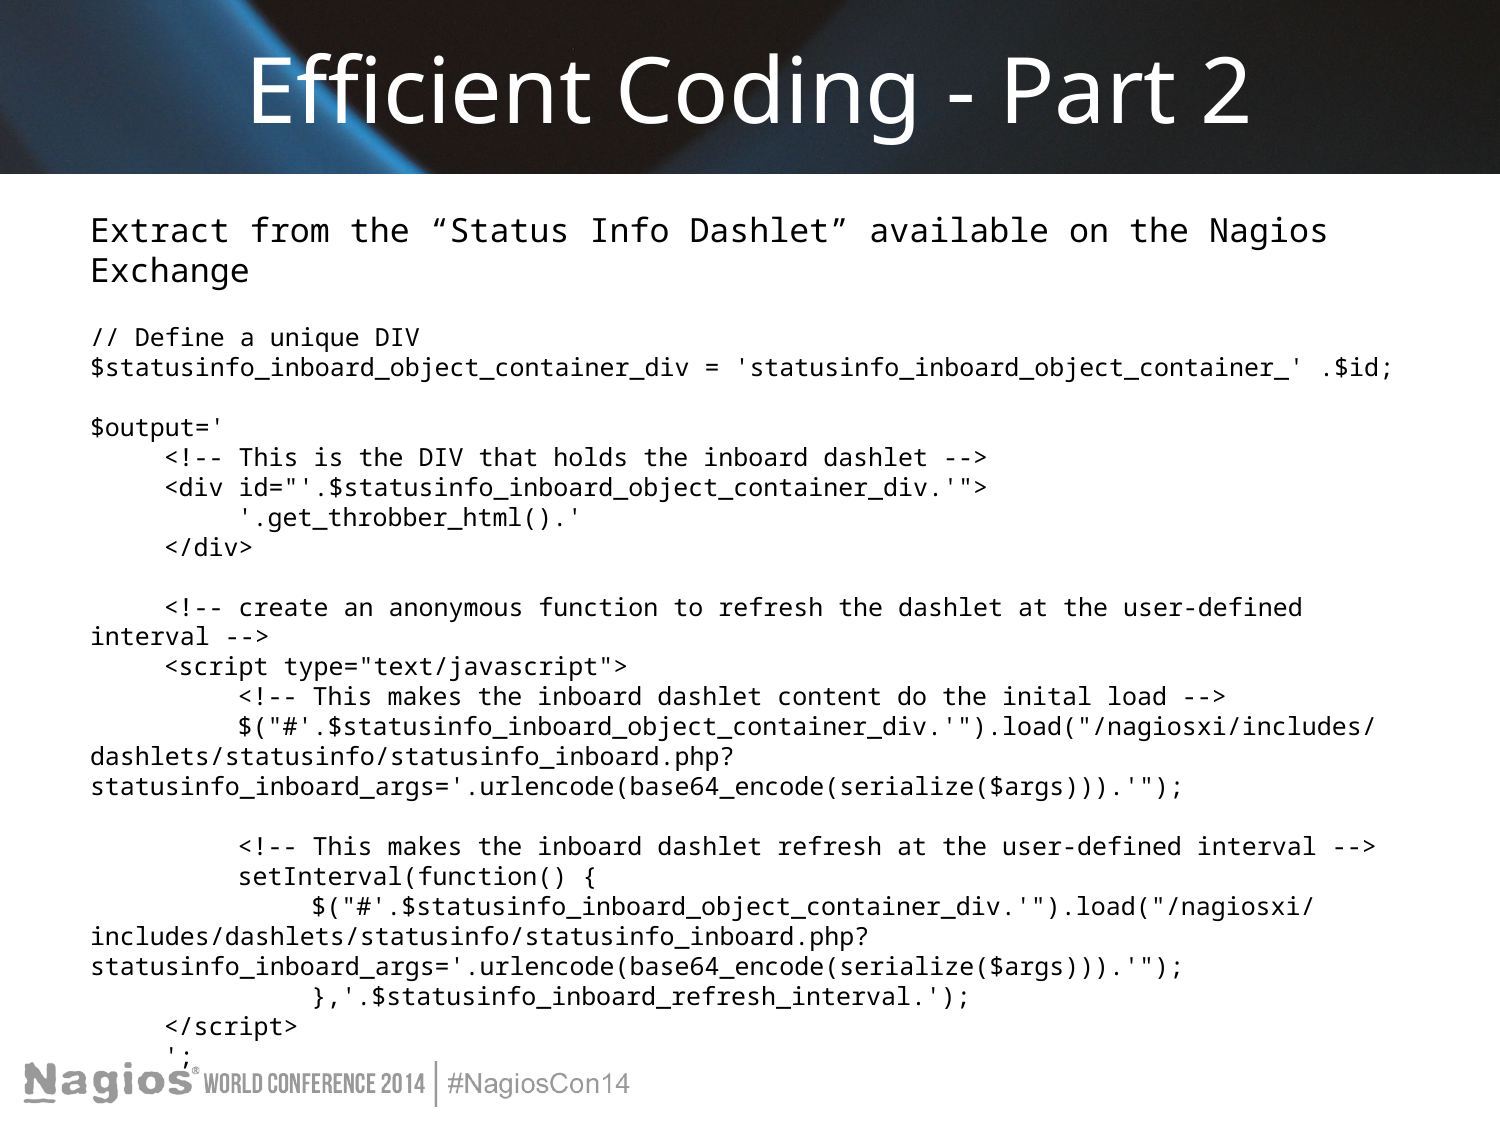

# Efficient Coding - Part 2
Extract from the “Status Info Dashlet” available on the Nagios Exchange
// Define a unique DIV
$statusinfo_inboard_object_container_div = 'statusinfo_inboard_object_container_' .$id;
$output='
	<!-- This is the DIV that holds the inboard dashlet -->
	<div id="'.$statusinfo_inboard_object_container_div.'">
		'.get_throbber_html().'
	</div>
	<!-- create an anonymous function to refresh the dashlet at the user-defined interval -->
	<script type="text/javascript">
		<!-- This makes the inboard dashlet content do the inital load -->
		$("#'.$statusinfo_inboard_object_container_div.'").load("/nagiosxi/includes/dashlets/statusinfo/statusinfo_inboard.php?statusinfo_inboard_args='.urlencode(base64_encode(serialize($args))).'");
		<!-- This makes the inboard dashlet refresh at the user-defined interval -->
		setInterval(function() {
			$("#'.$statusinfo_inboard_object_container_div.'").load("/nagiosxi/includes/dashlets/statusinfo/statusinfo_inboard.php?statusinfo_inboard_args='.urlencode(base64_encode(serialize($args))).'");
			},'.$statusinfo_inboard_refresh_interval.');
	</script>
	';